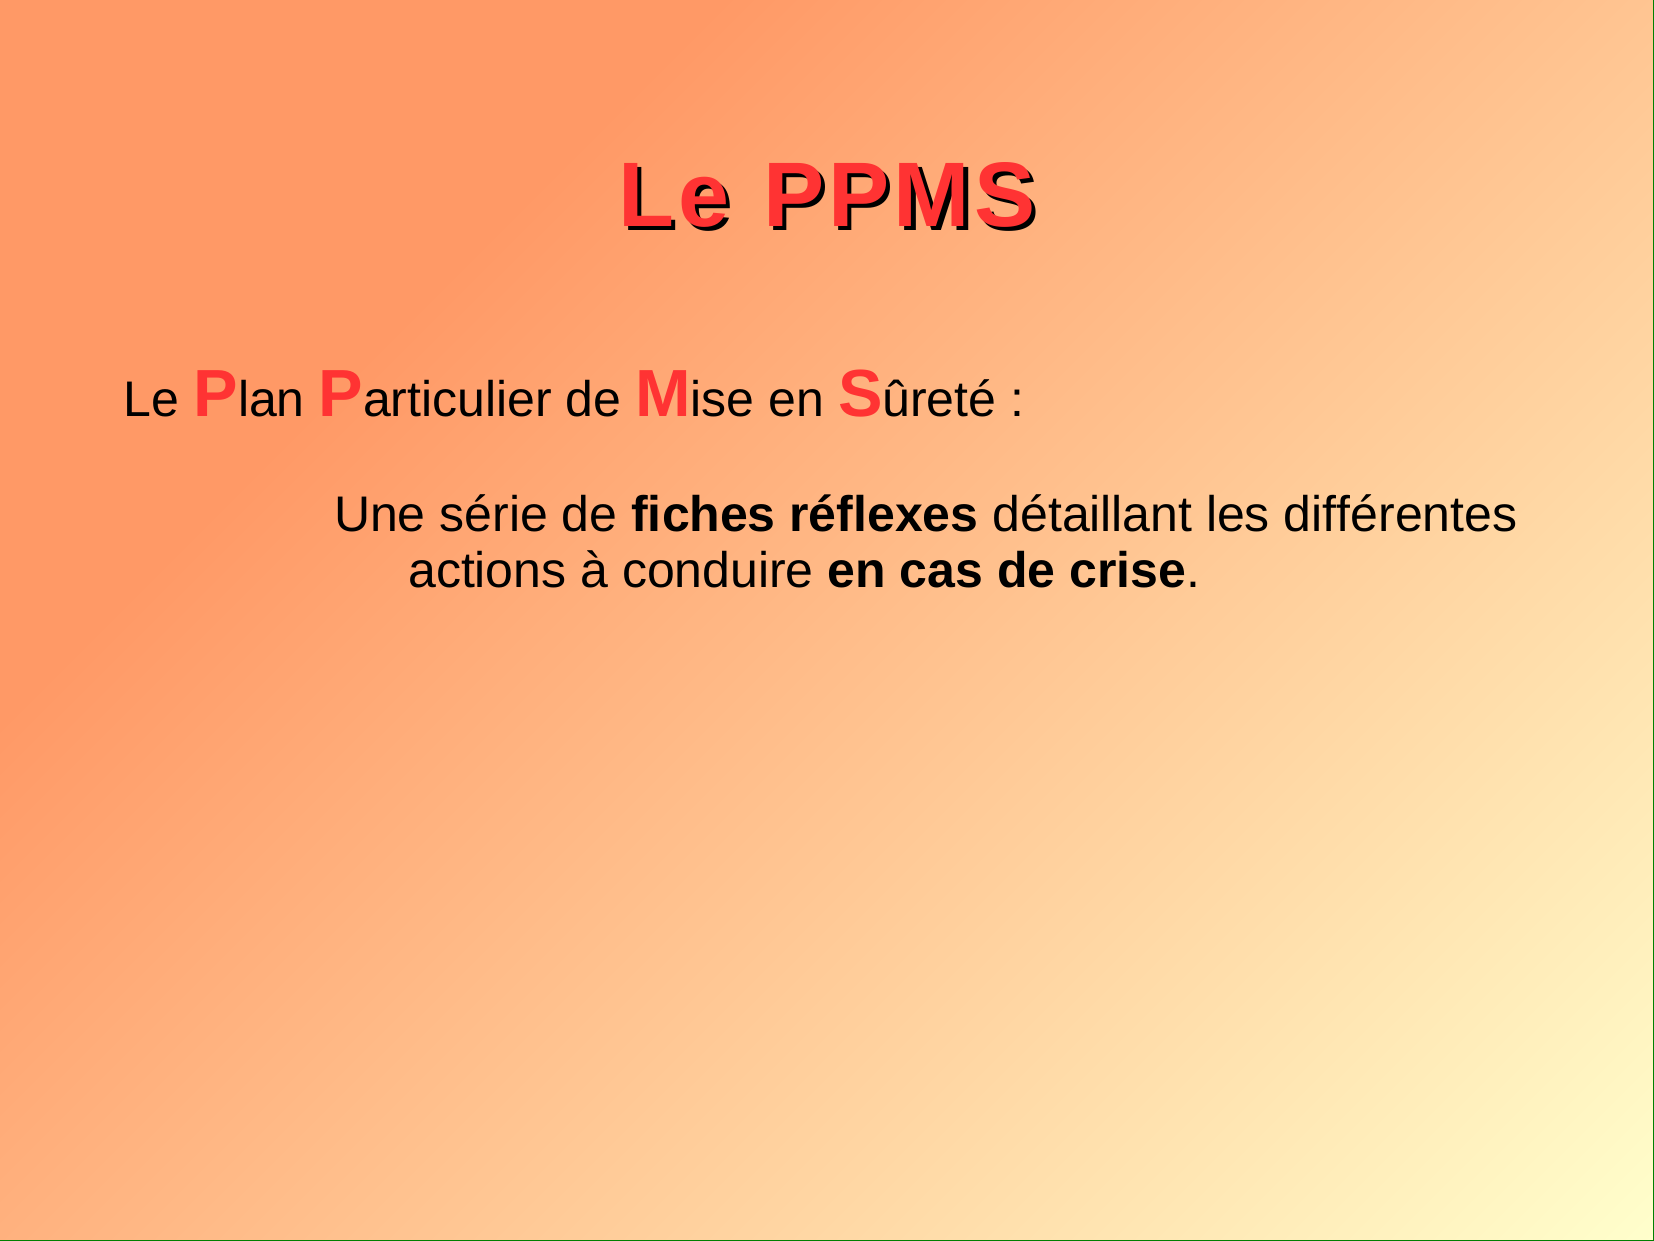

# Le PPMS
Le Plan Particulier de Mise en Sûreté :
Une série de fiches réflexes détaillant les différentes actions à conduire en cas de crise.